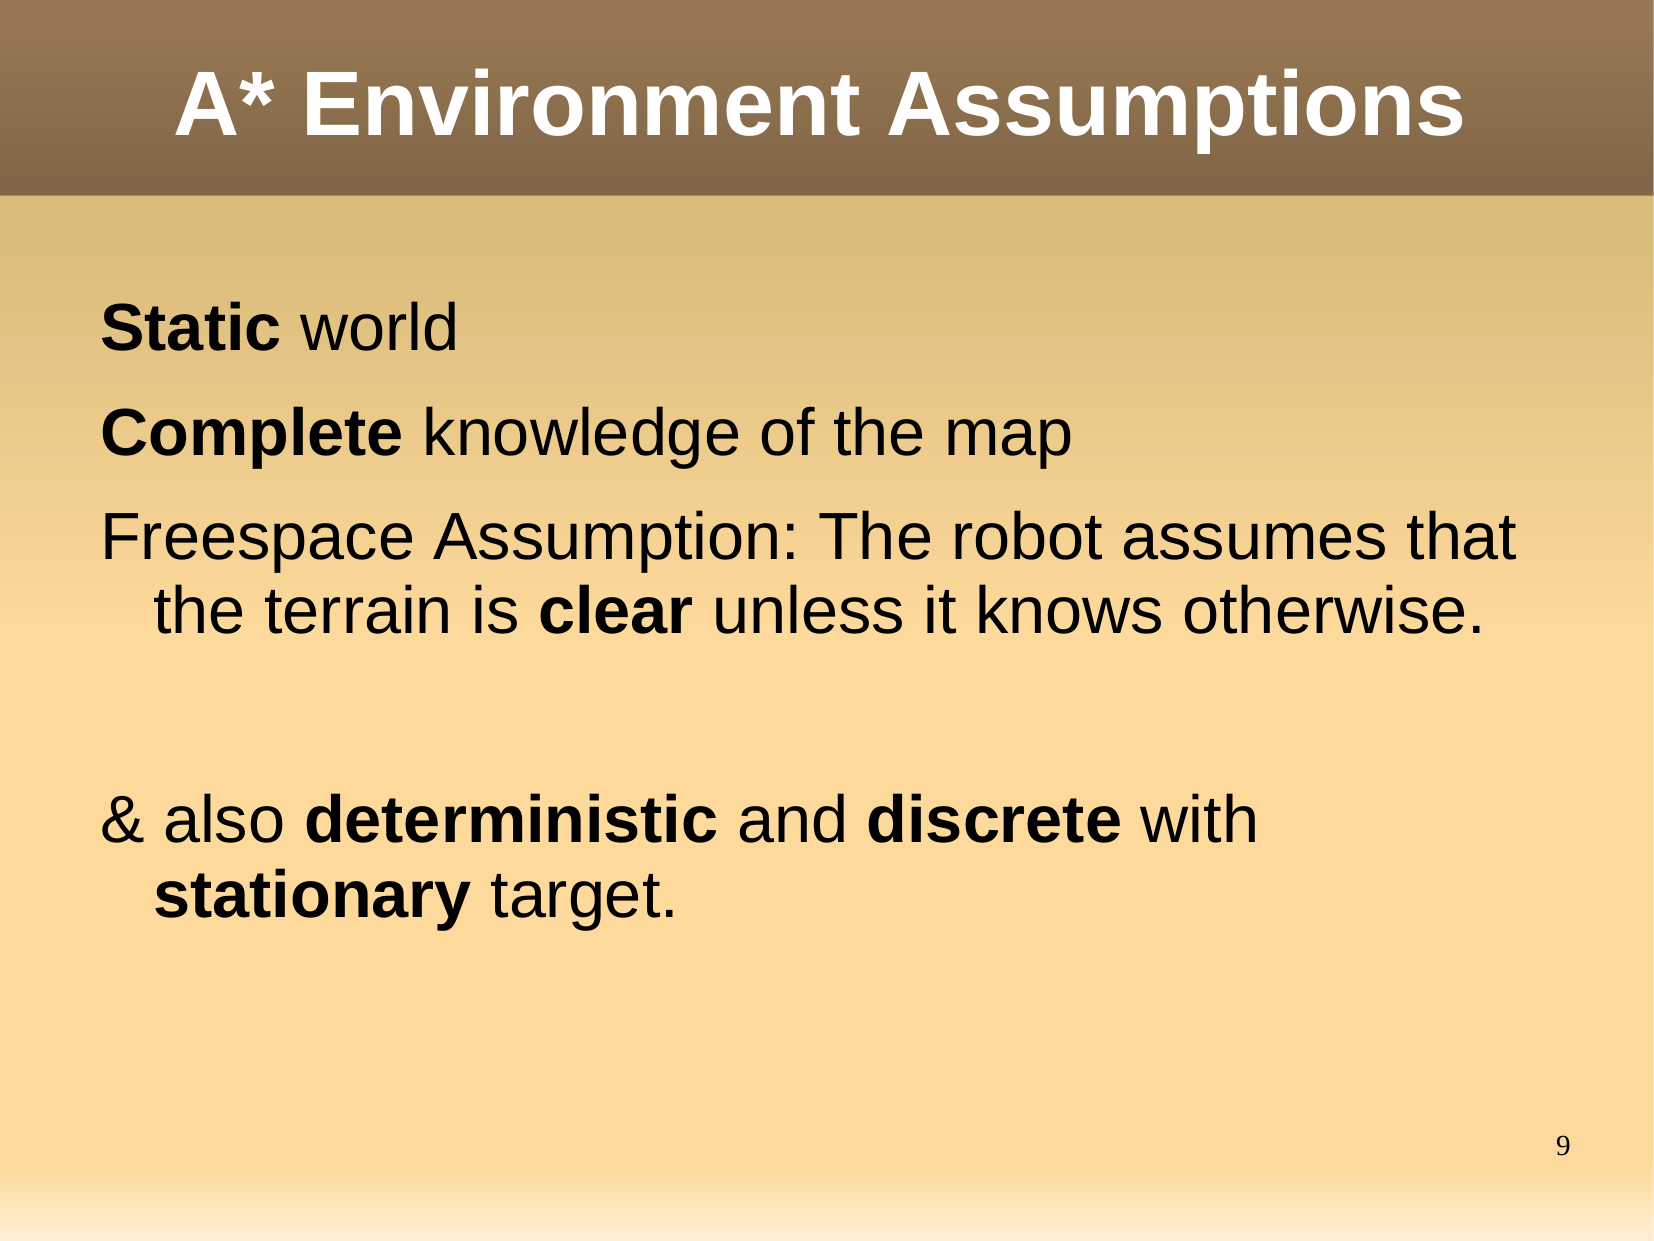

# A* Environment Assumptions
Static world
Complete knowledge of the map
Freespace Assumption: The robot assumes that the terrain is clear unless it knows otherwise.
& also deterministic and discrete with stationary target.
9